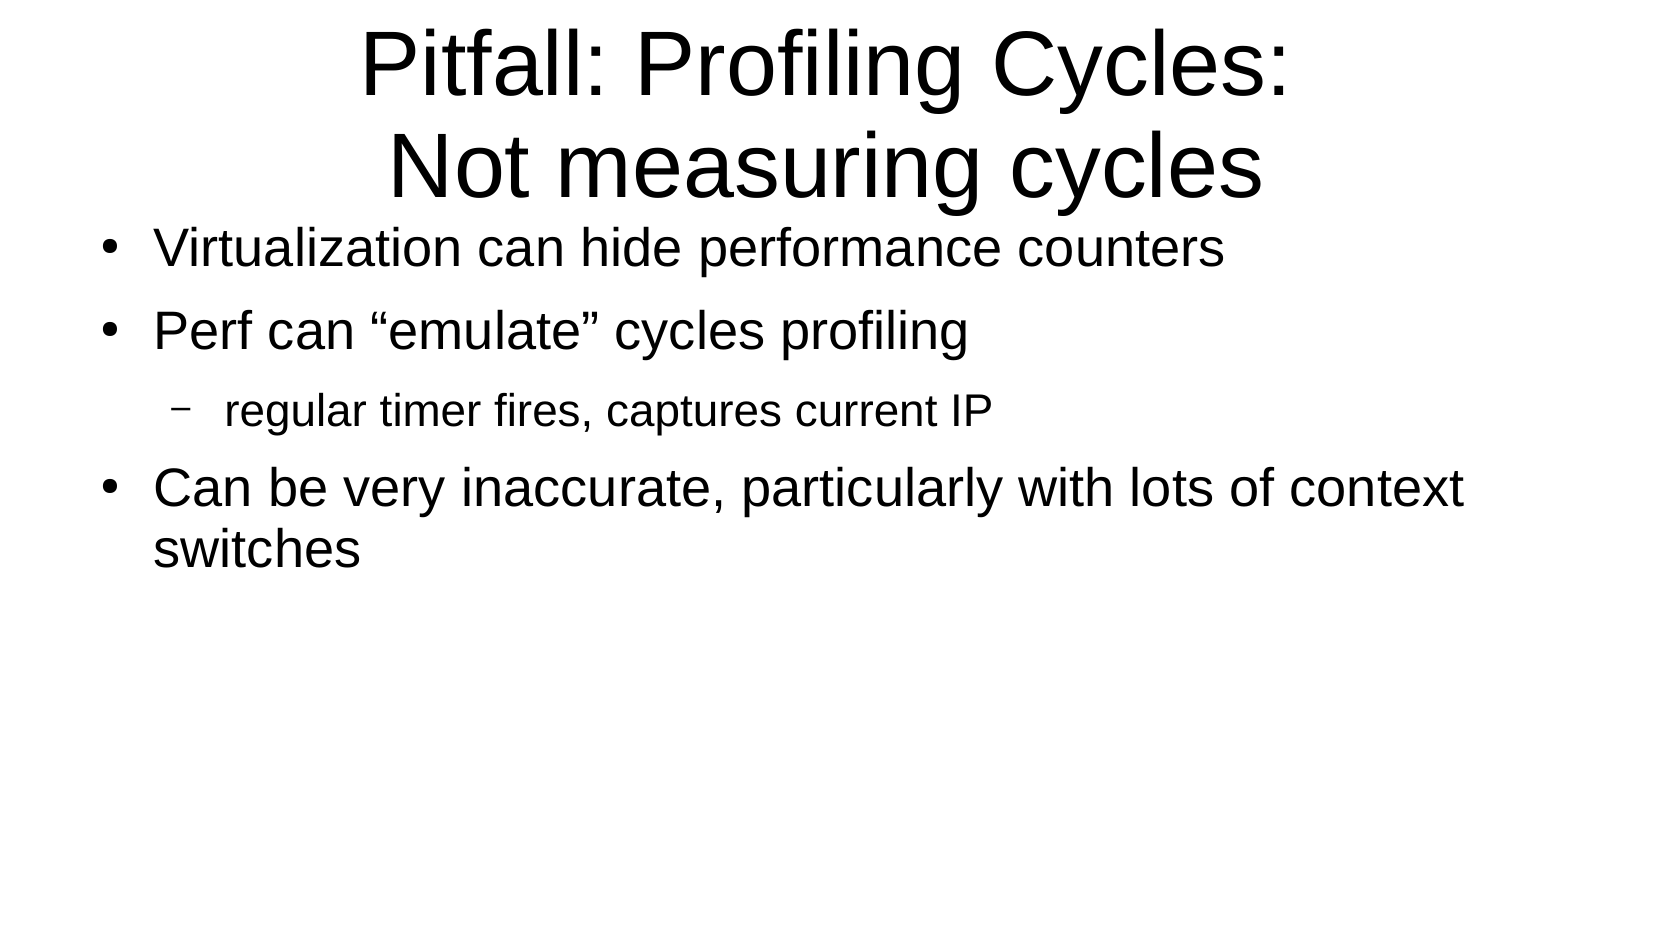

# Pitfall: Profiling Cycles: Not measuring cycles
Virtualization can hide performance counters
Perf can “emulate” cycles profiling
regular timer fires, captures current IP
Can be very inaccurate, particularly with lots of context switches